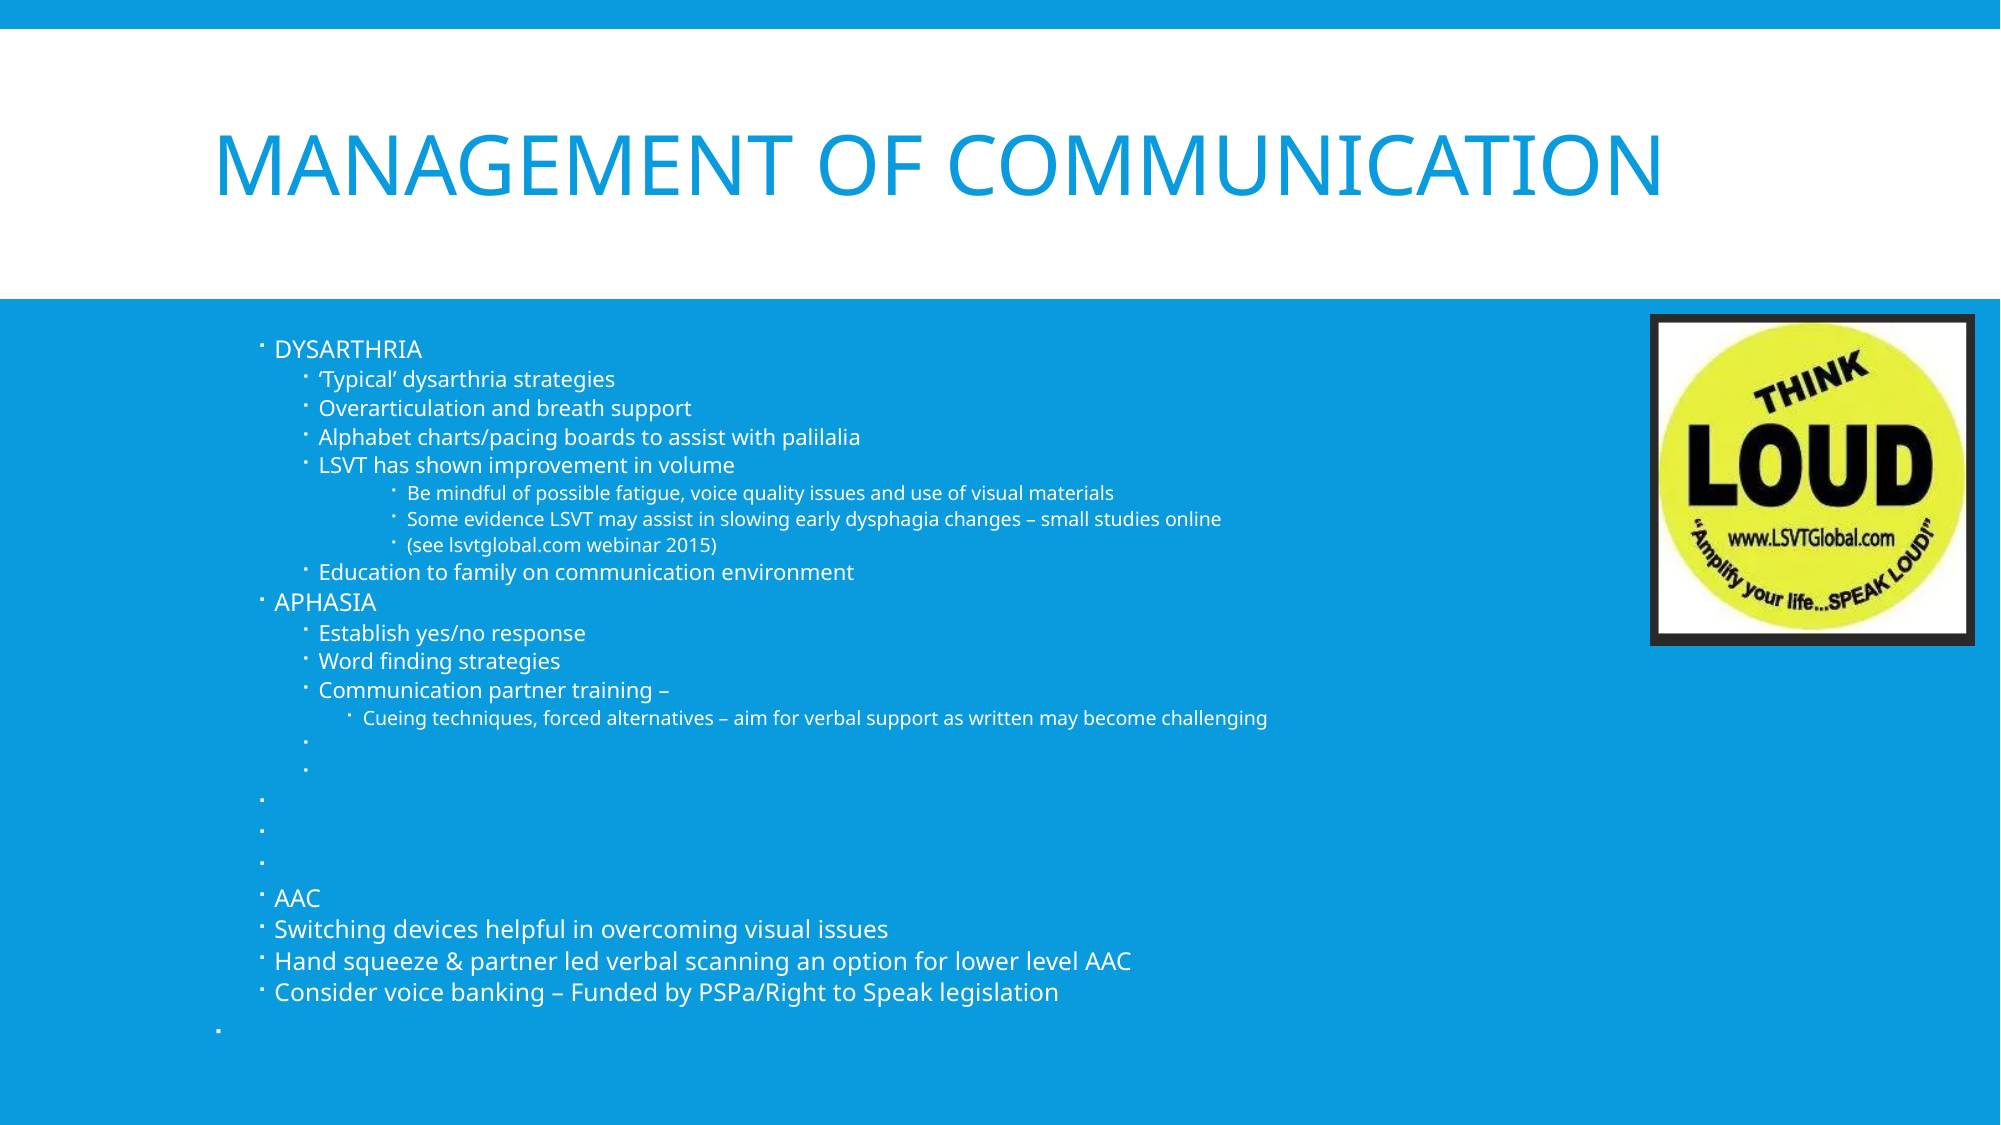

# Management of communication
DYSARTHRIA
‘Typical’ dysarthria strategies
Overarticulation and breath support
Alphabet charts/pacing boards to assist with palilalia
LSVT has shown improvement in volume
Be mindful of possible fatigue, voice quality issues and use of visual materials
Some evidence LSVT may assist in slowing early dysphagia changes – small studies online
(see lsvtglobal.com webinar 2015)
Education to family on communication environment
APHASIA
Establish yes/no response
Word finding strategies
Communication partner training –
Cueing techniques, forced alternatives – aim for verbal support as written may become challenging
AAC
Switching devices helpful in overcoming visual issues
Hand squeeze & partner led verbal scanning an option for lower level AAC
Consider voice banking – Funded by PSPa/Right to Speak legislation